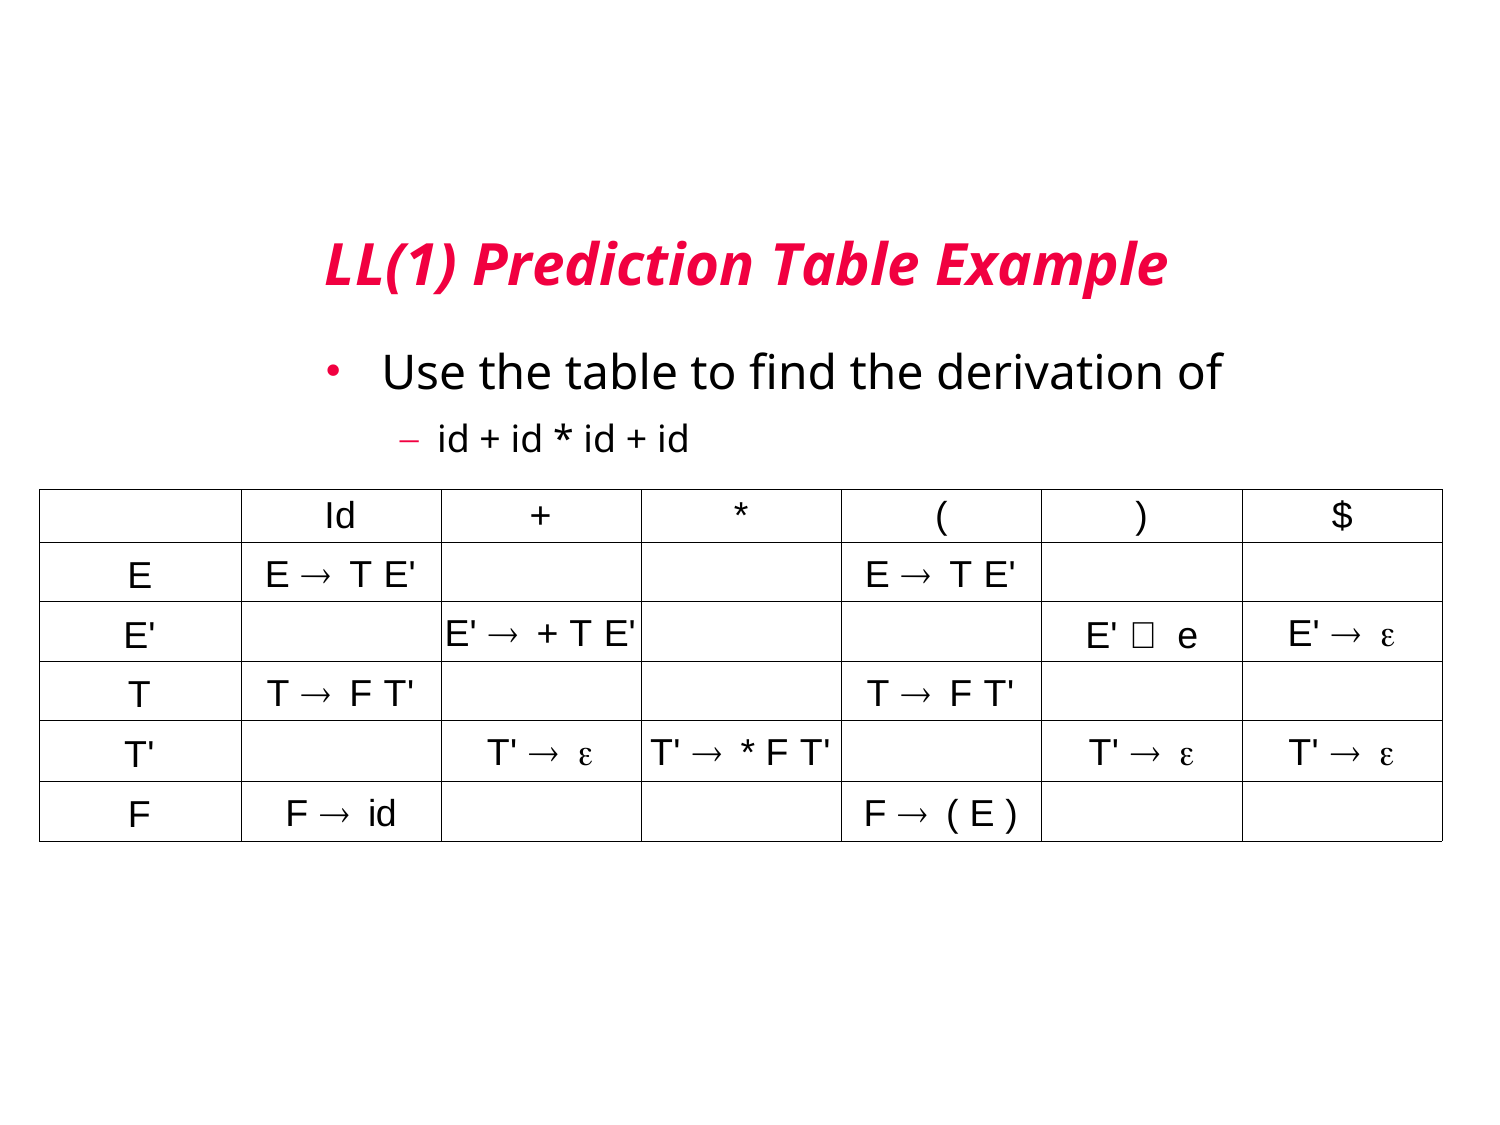

# LL(1) Prediction Table Example
Use the table to find the derivation of
id + id * id + id
50